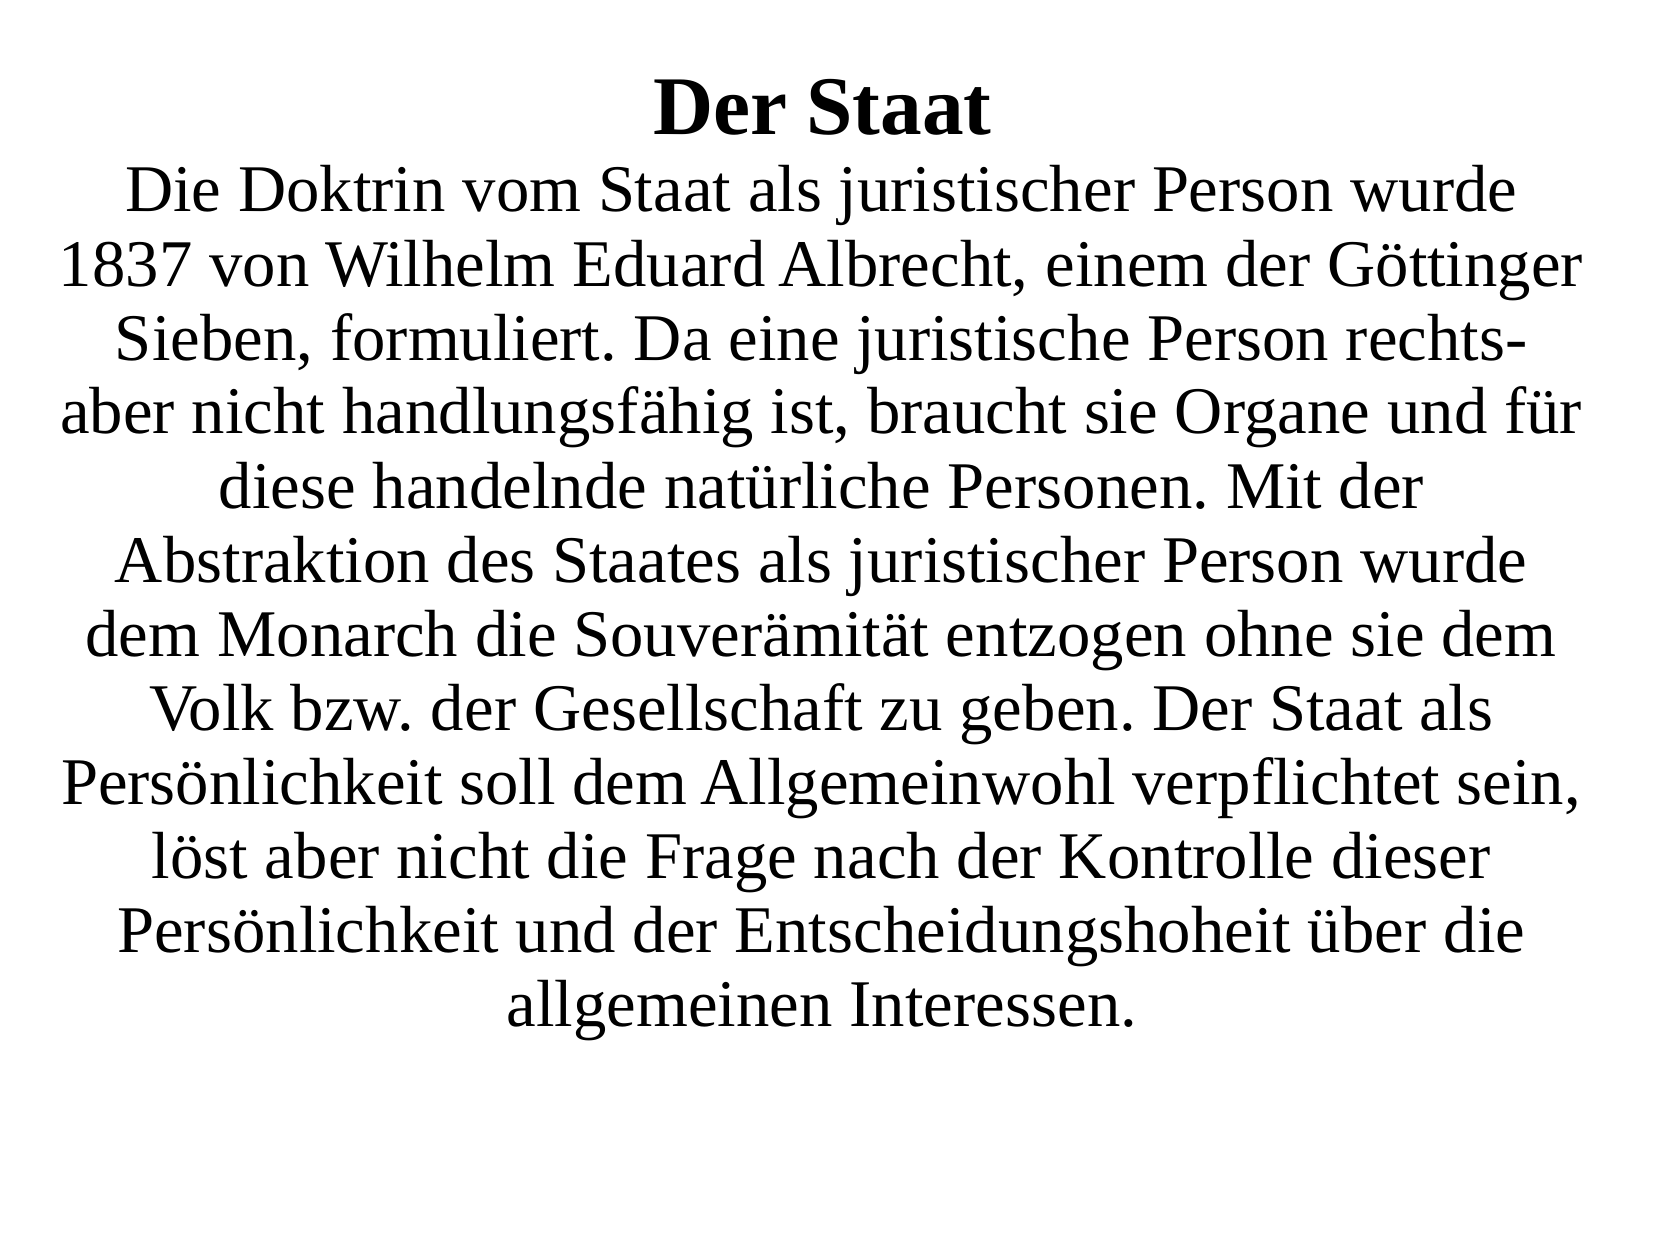

Der Staat
Die Doktrin vom Staat als juristischer Person wurde 1837 von Wilhelm Eduard Albrecht, einem der Göttinger Sieben, formuliert. Da eine juristische Person rechts- aber nicht handlungsfähig ist, braucht sie Organe und für diese handelnde natürliche Personen. Mit der Abstraktion des Staates als juristischer Person wurde dem Monarch die Souverämität entzogen ohne sie dem Volk bzw. der Gesellschaft zu geben. Der Staat als Persönlichkeit soll dem Allgemeinwohl verpflichtet sein, löst aber nicht die Frage nach der Kontrolle dieser Persönlichkeit und der Entscheidungshoheit über die allgemeinen Interessen.